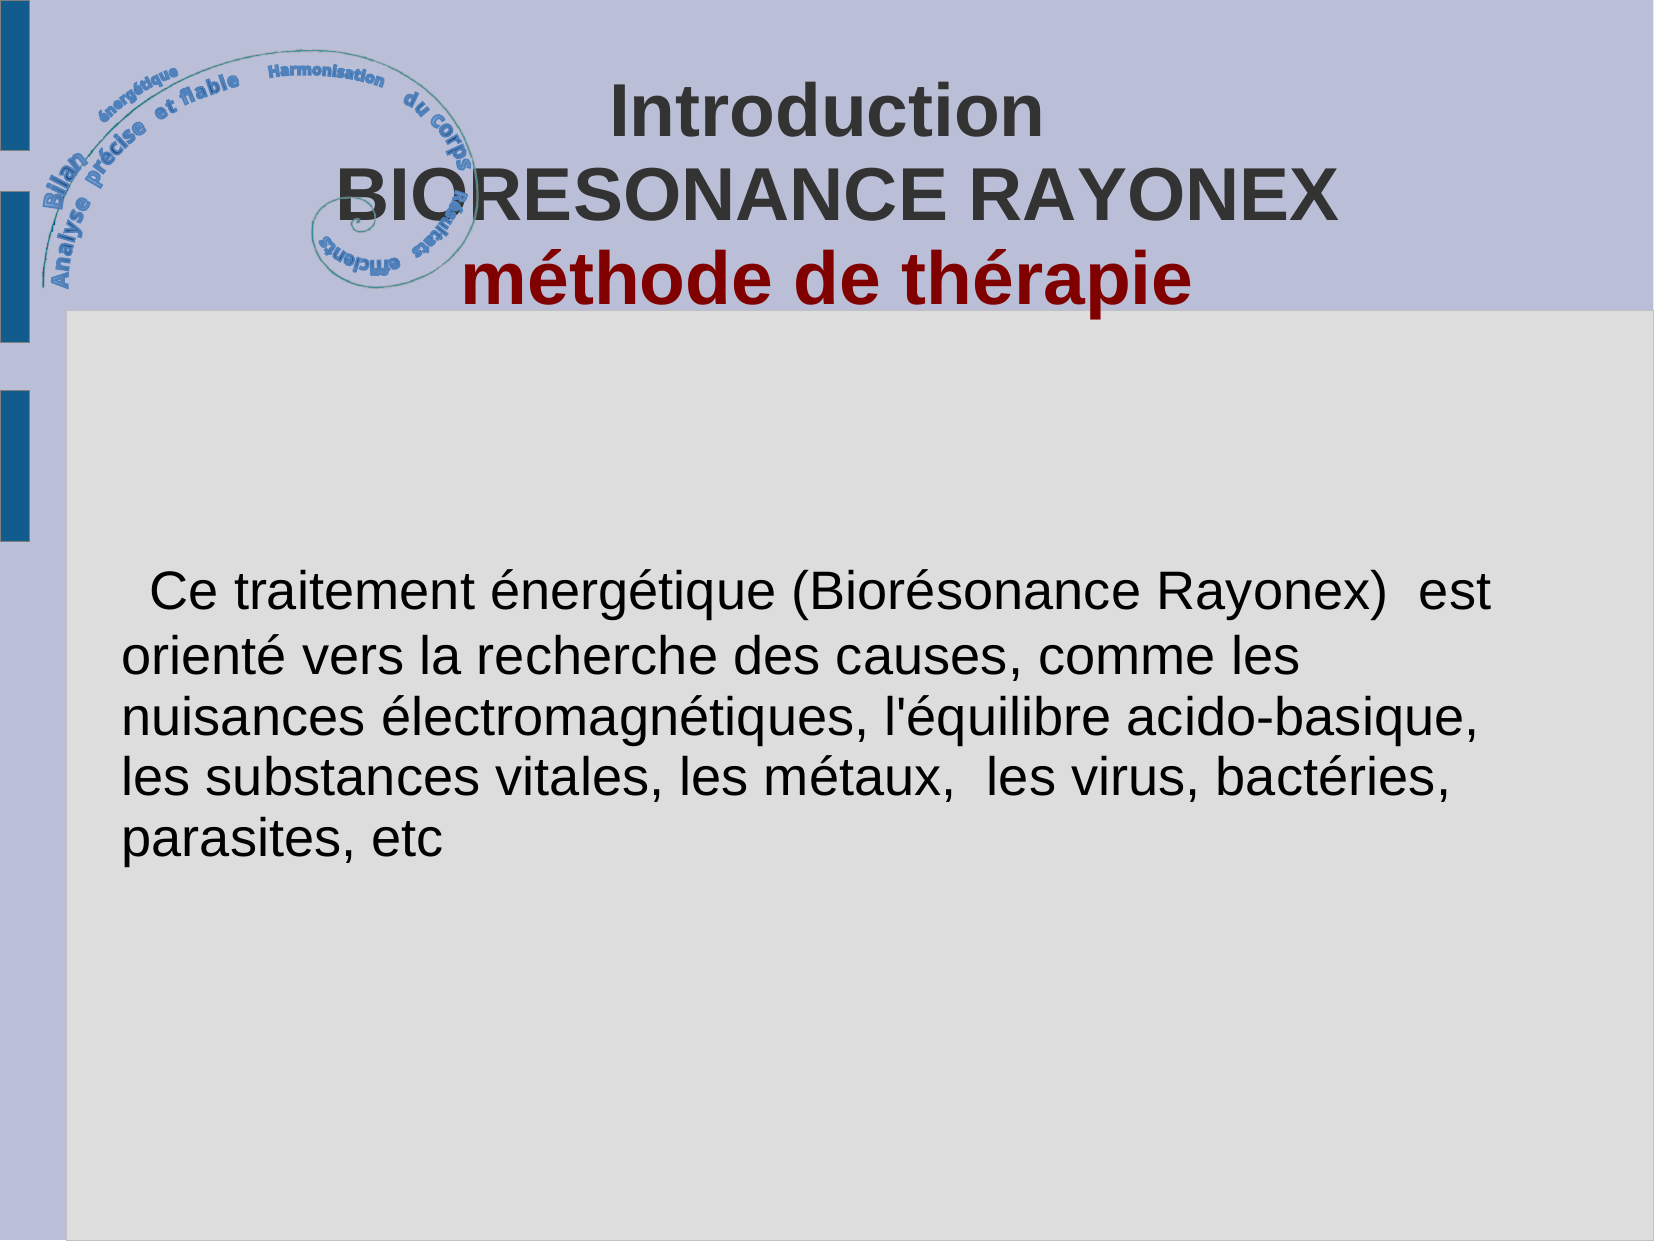

Harmonisation
énergétique
fiable
du
et
corps
précise
Bilan
Résultats
efficients
Analyse
# Introduction BIORESONANCE RAYONEX méthode de thérapie
 Ce traitement énergétique (Biorésonance Rayonex) est orienté vers la recherche des causes, comme les nuisances électromagnétiques, l'équilibre acido-basique, les substances vitales, les métaux, les virus, bactéries, parasites, etc